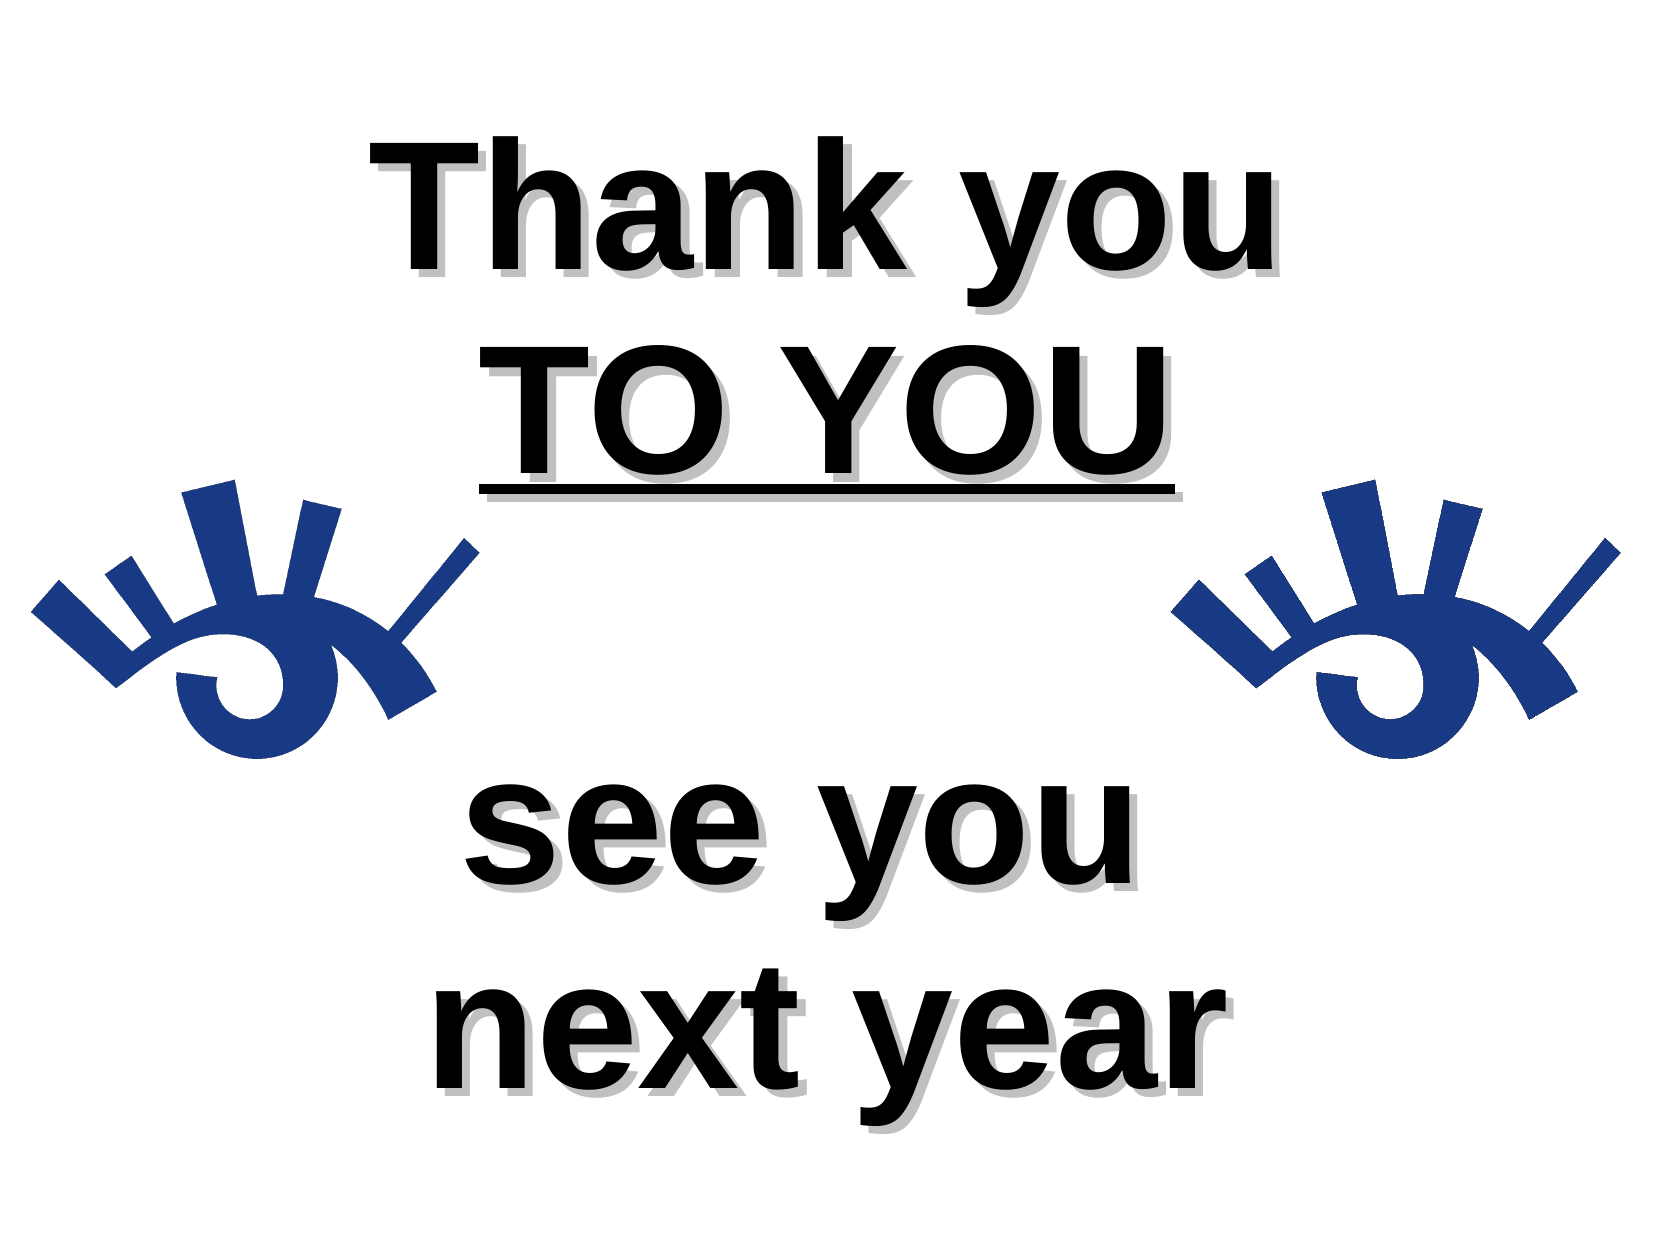

# Thank you
TO YOU
see you
next year